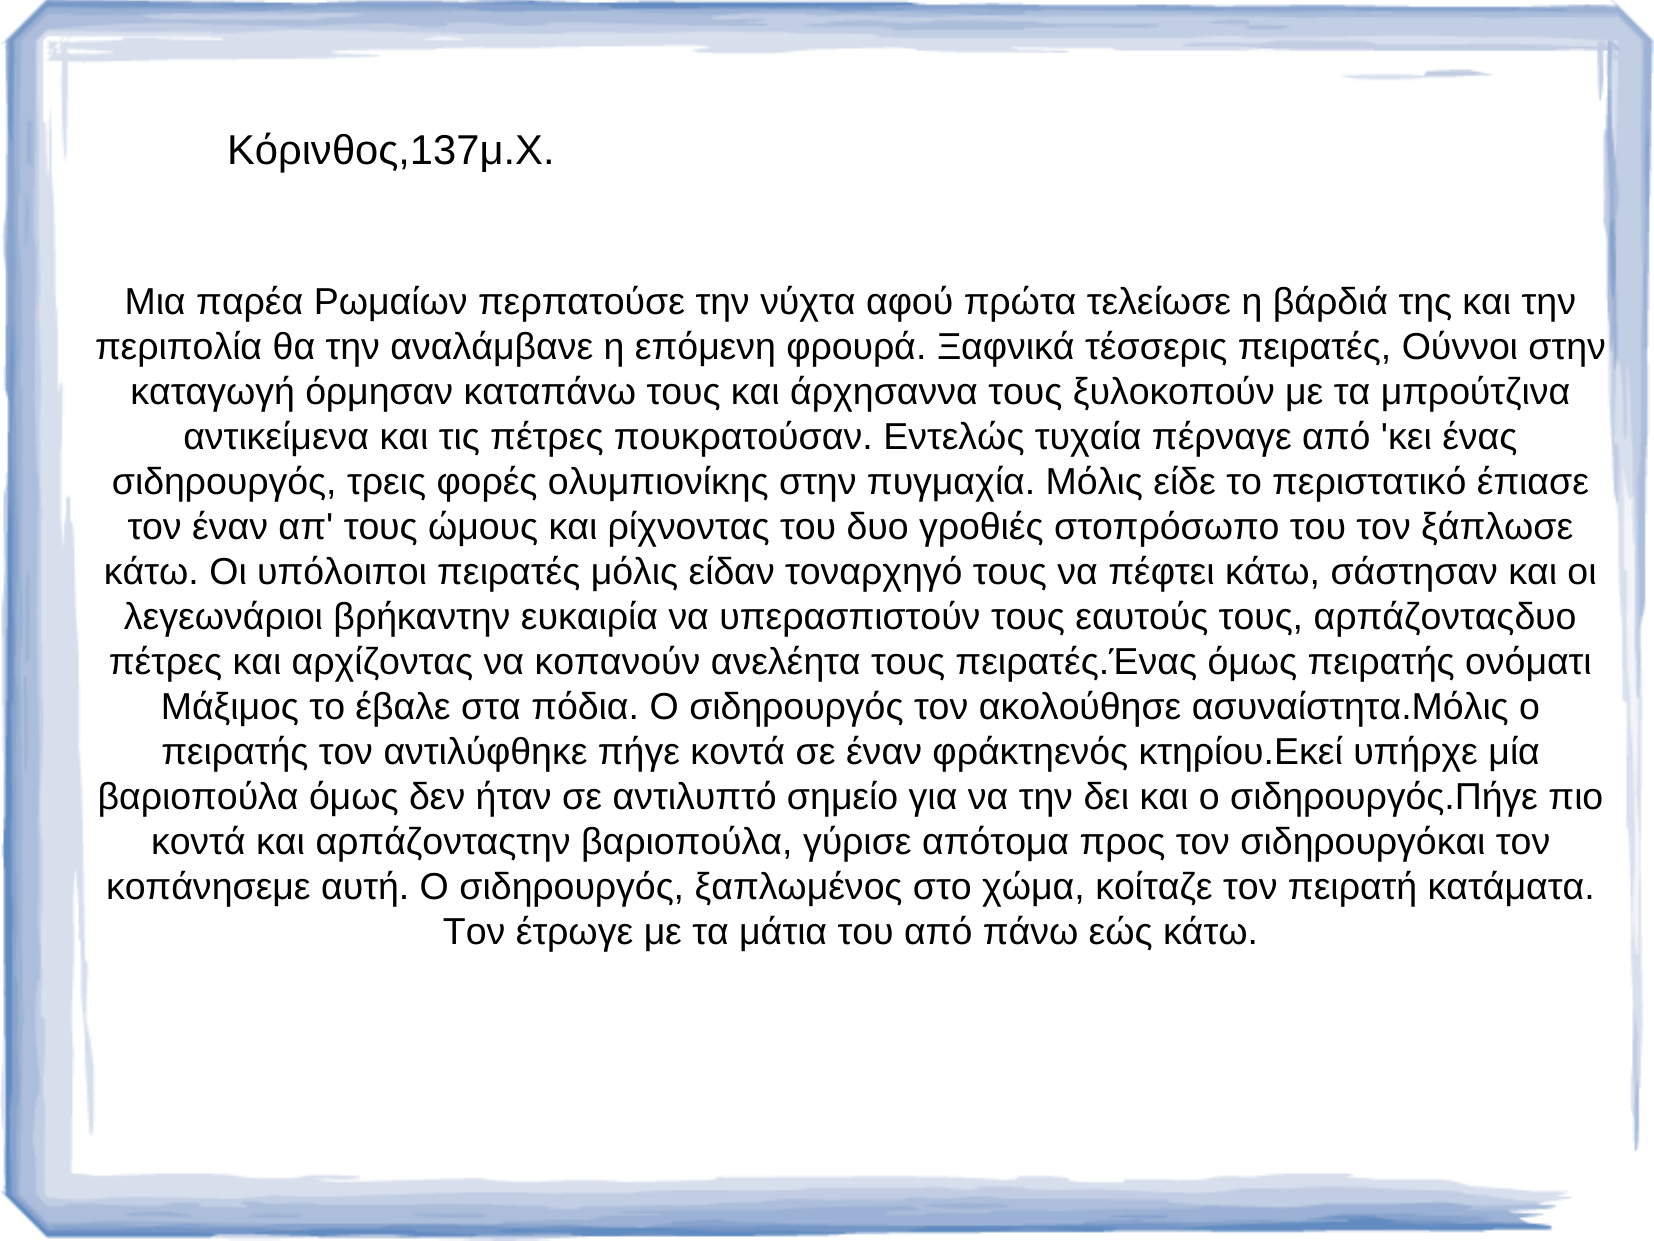

# Κόρινθος,137μ.Χ.
Μια παρέα Ρωμαίων περπατούσε την νύχτα αφού πρώτα τελείωσε η βάρδιά της και την περιπολία θα την αναλάμβανε η επόμενη φρουρά. Ξαφνικά τέσσερις πειρατές, Ούννοι στην καταγωγή όρμησαν καταπάνω τους και άρχησαννα τους ξυλοκοπούν με τα μπρούτζινα αντικείμενα και τις πέτρες πουκρατούσαν. Εντελώς τυχαία πέρναγε από 'κει ένας σιδηρουργός, τρεις φορές ολυμπιονίκης στην πυγμαχία. Μόλις είδε το περιστατικό έπιασε τον έναν απ' τους ώμους και ρίχνοντας του δυο γροθιές στοπρόσωπο του τον ξάπλωσε κάτω. Οι υπόλοιποι πειρατές μόλις είδαν τοναρχηγό τους να πέφτει κάτω, σάστησαν και οι λεγεωνάριοι βρήκαντην ευκαιρία να υπερασπιστούν τους εαυτούς τους, αρπάζονταςδυο πέτρες και αρχίζοντας να κοπανούν ανελέητα τους πειρατές.Ένας όμως πειρατής ονόματι Μάξιμος το έβαλε στα πόδια. Ο σιδηρουργός τον ακολούθησε ασυναίστητα.Μόλις ο πειρατής τον αντιλύφθηκε πήγε κοντά σε έναν φράκτηενός κτηρίου.Εκεί υπήρχε μία βαριοπούλα όμως δεν ήταν σε αντιλυπτό σημείο για να την δει και ο σιδηρουργός.Πήγε πιο κοντά και αρπάζονταςτην βαριοπούλα, γύρισε απότομα προς τον σιδηρουργόκαι τον κοπάνησεμε αυτή. Ο σιδηρουργός, ξαπλωμένος στο χώμα, κοίταζε τον πειρατή κατάματα. Τον έτρωγε με τα μάτια του από πάνω εώς κάτω.